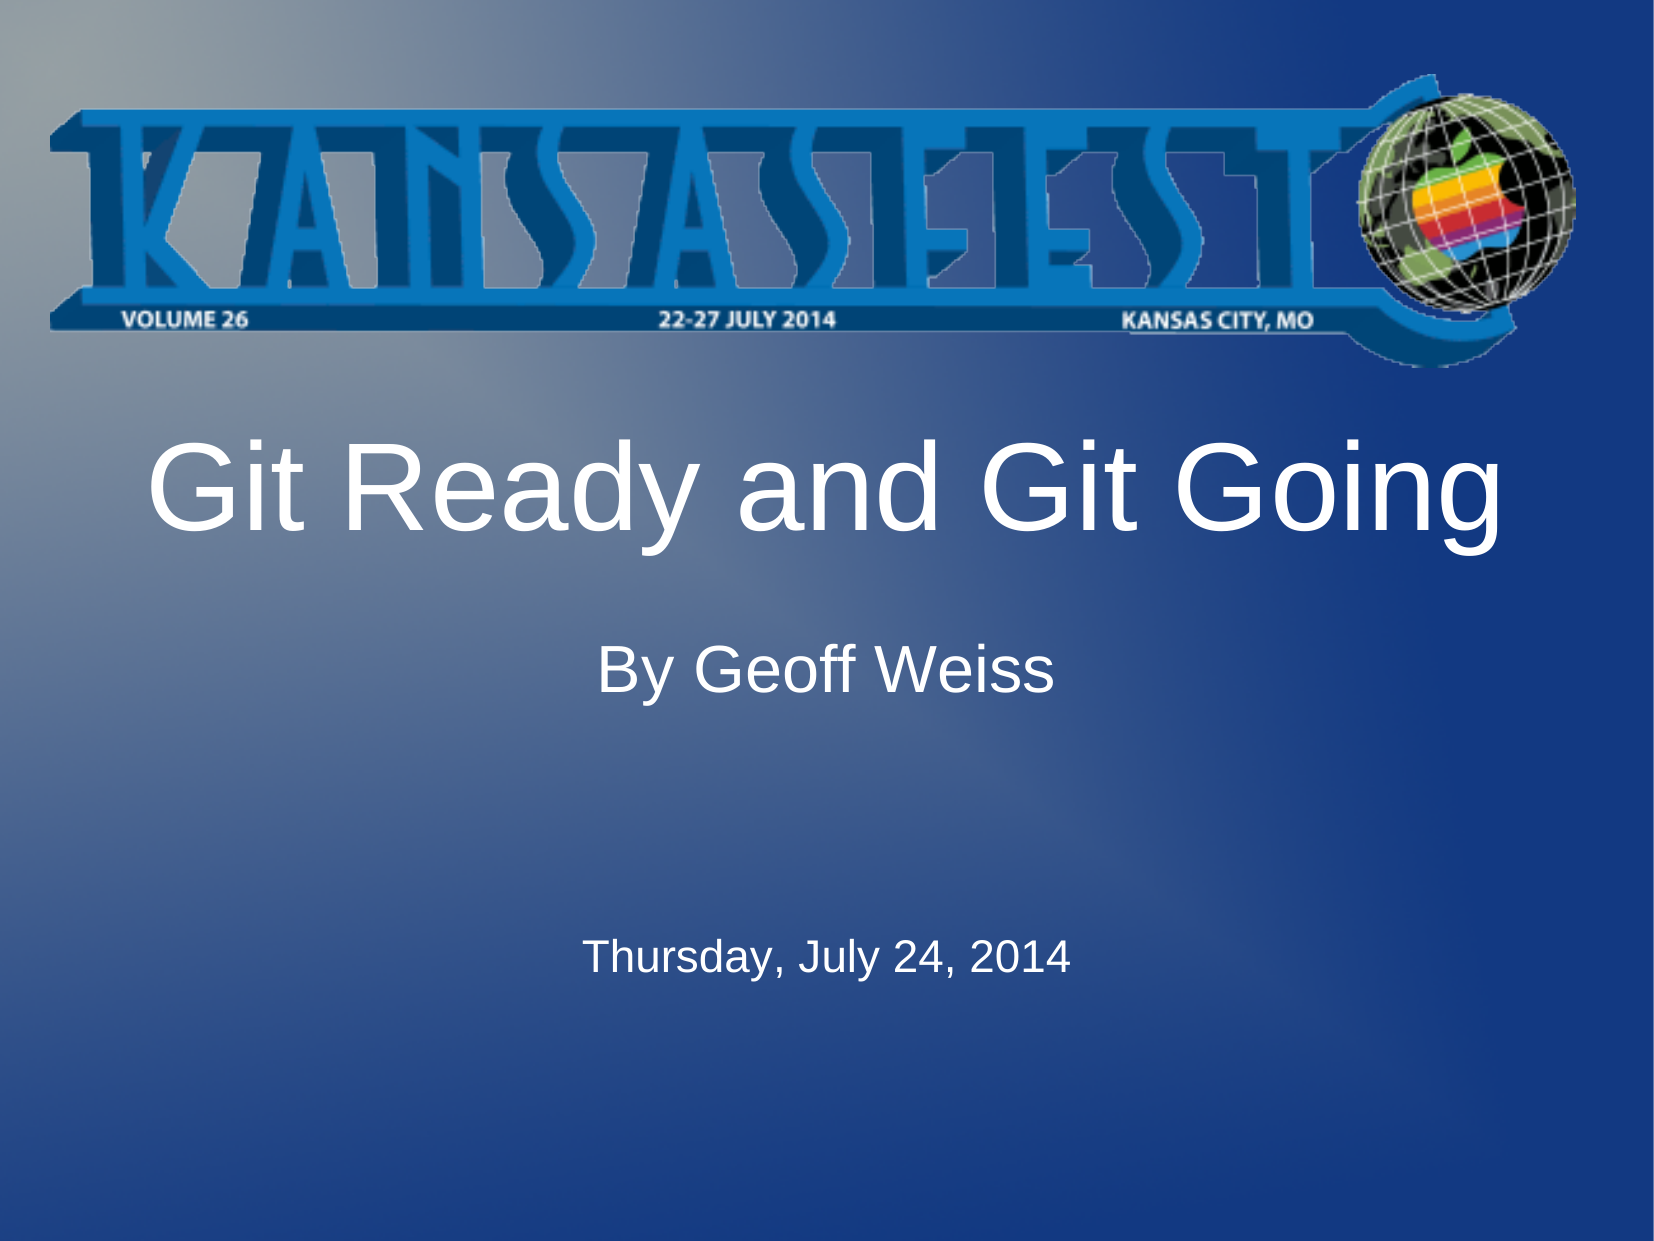

#
Git Ready and Git Going
By Geoff Weiss
Thursday, July 24, 2014